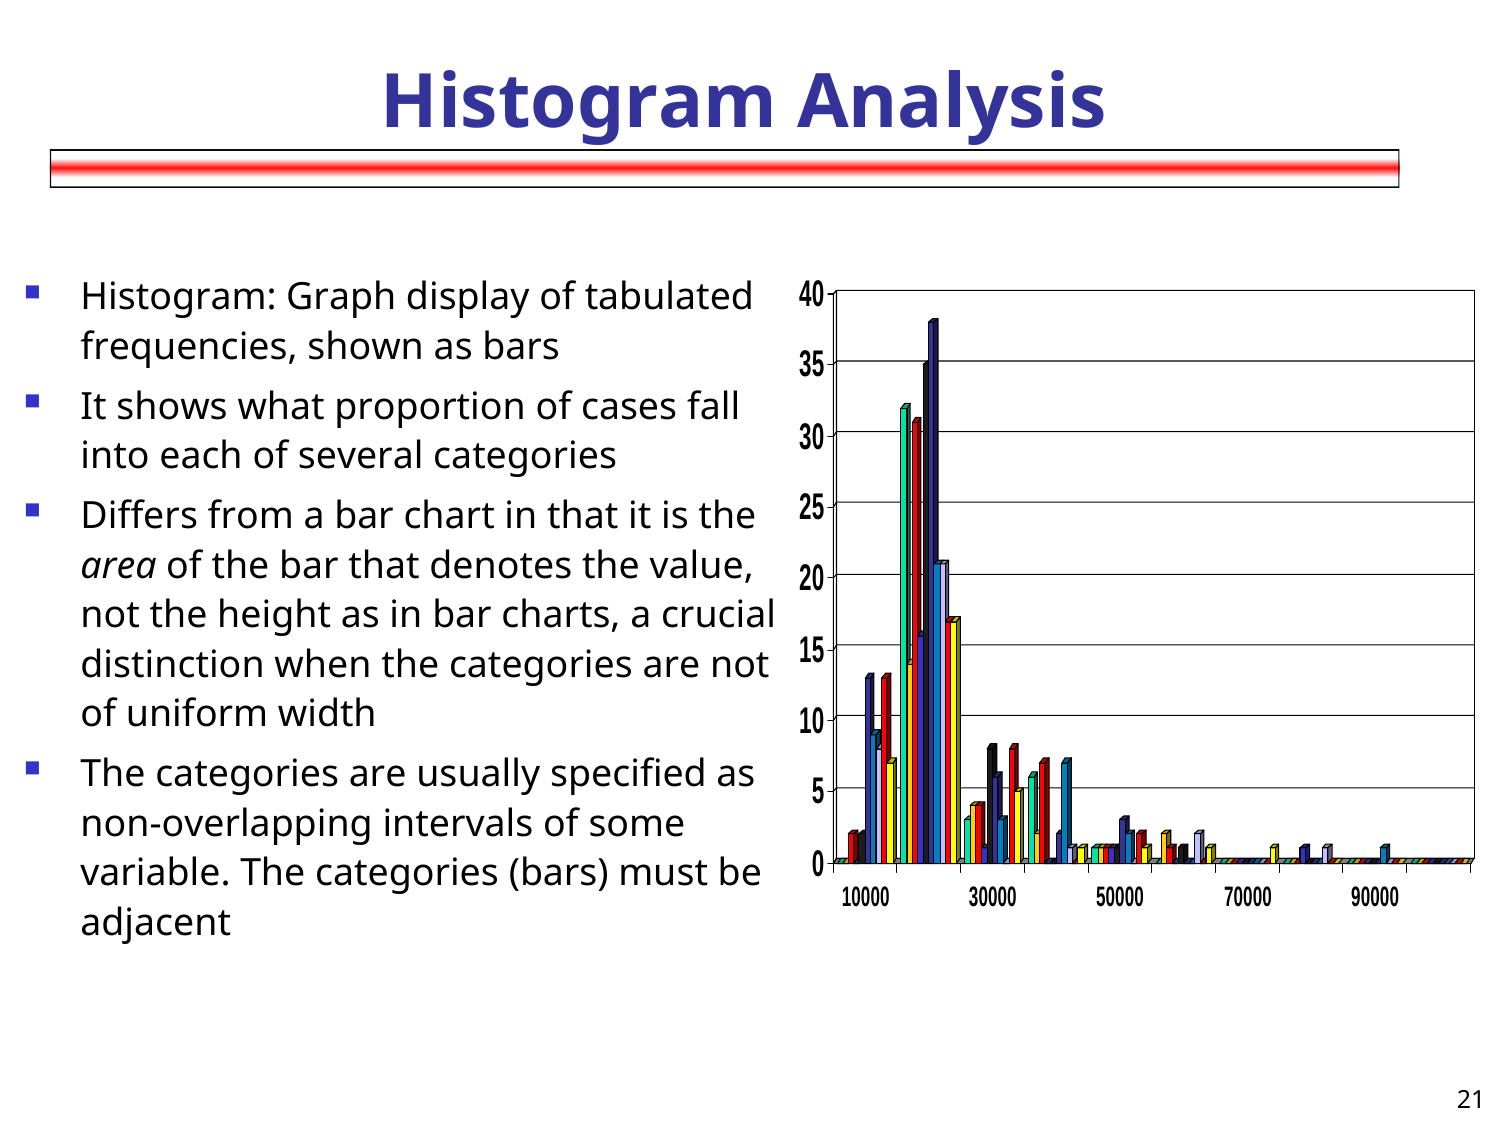

# Histogram Analysis
Histogram: Graph display of tabulated frequencies, shown as bars
It shows what proportion of cases fall into each of several categories
Differs from a bar chart in that it is the area of the bar that denotes the value, not the height as in bar charts, a crucial distinction when the categories are not of uniform width
The categories are usually specified as non-overlapping intervals of some variable. The categories (bars) must be adjacent